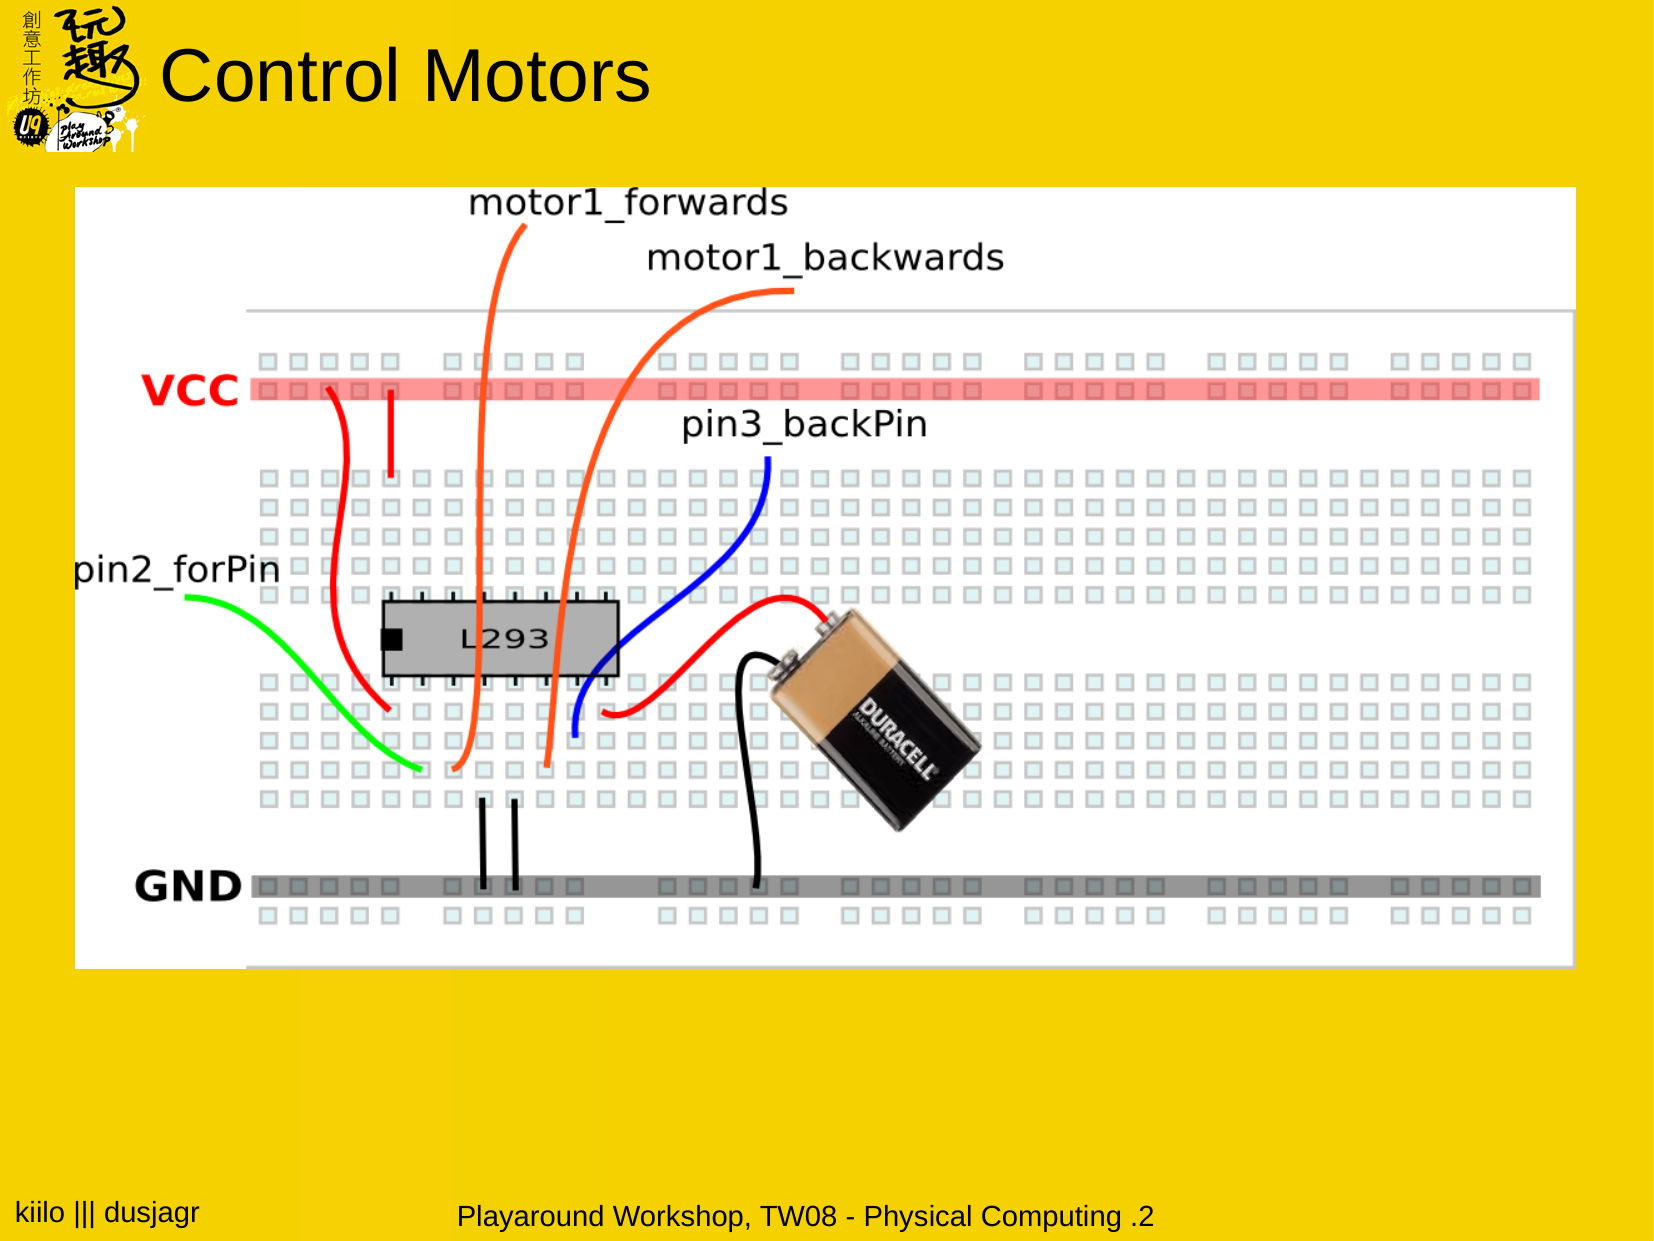

# Control Motors
Playaround Workshop, TW08 - Physical Computing .2